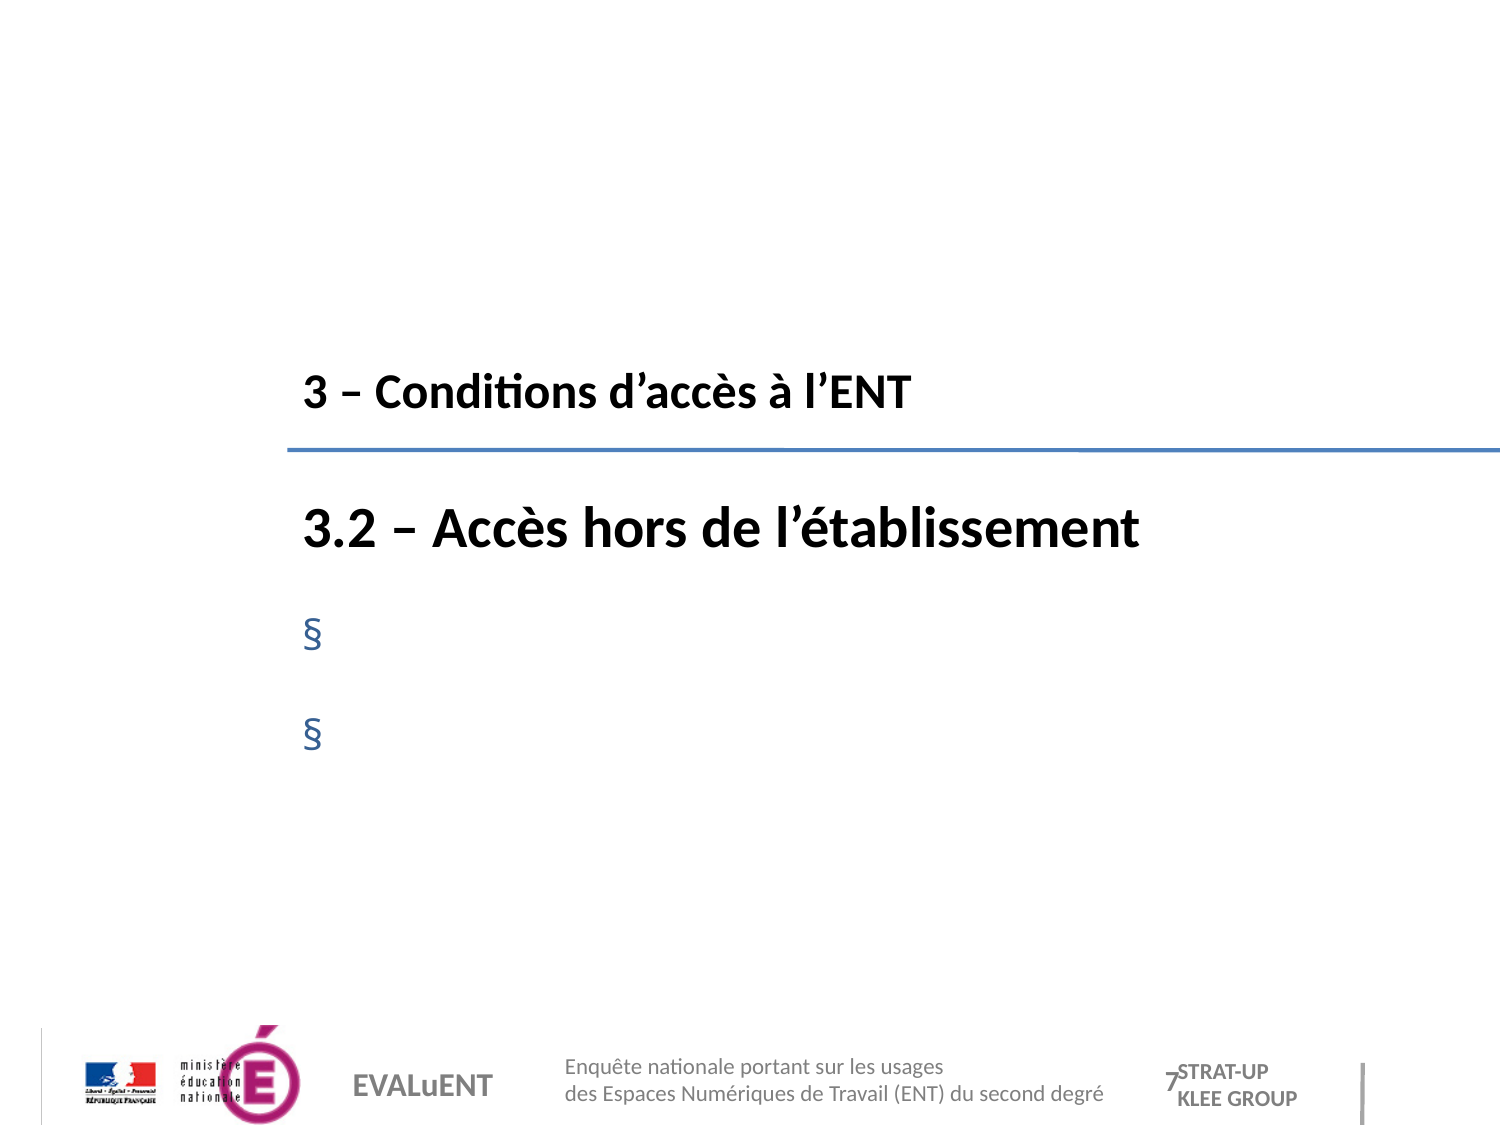

3 – Conditions d’accès à l’ENT
3.2 – Accès hors de l’établissement